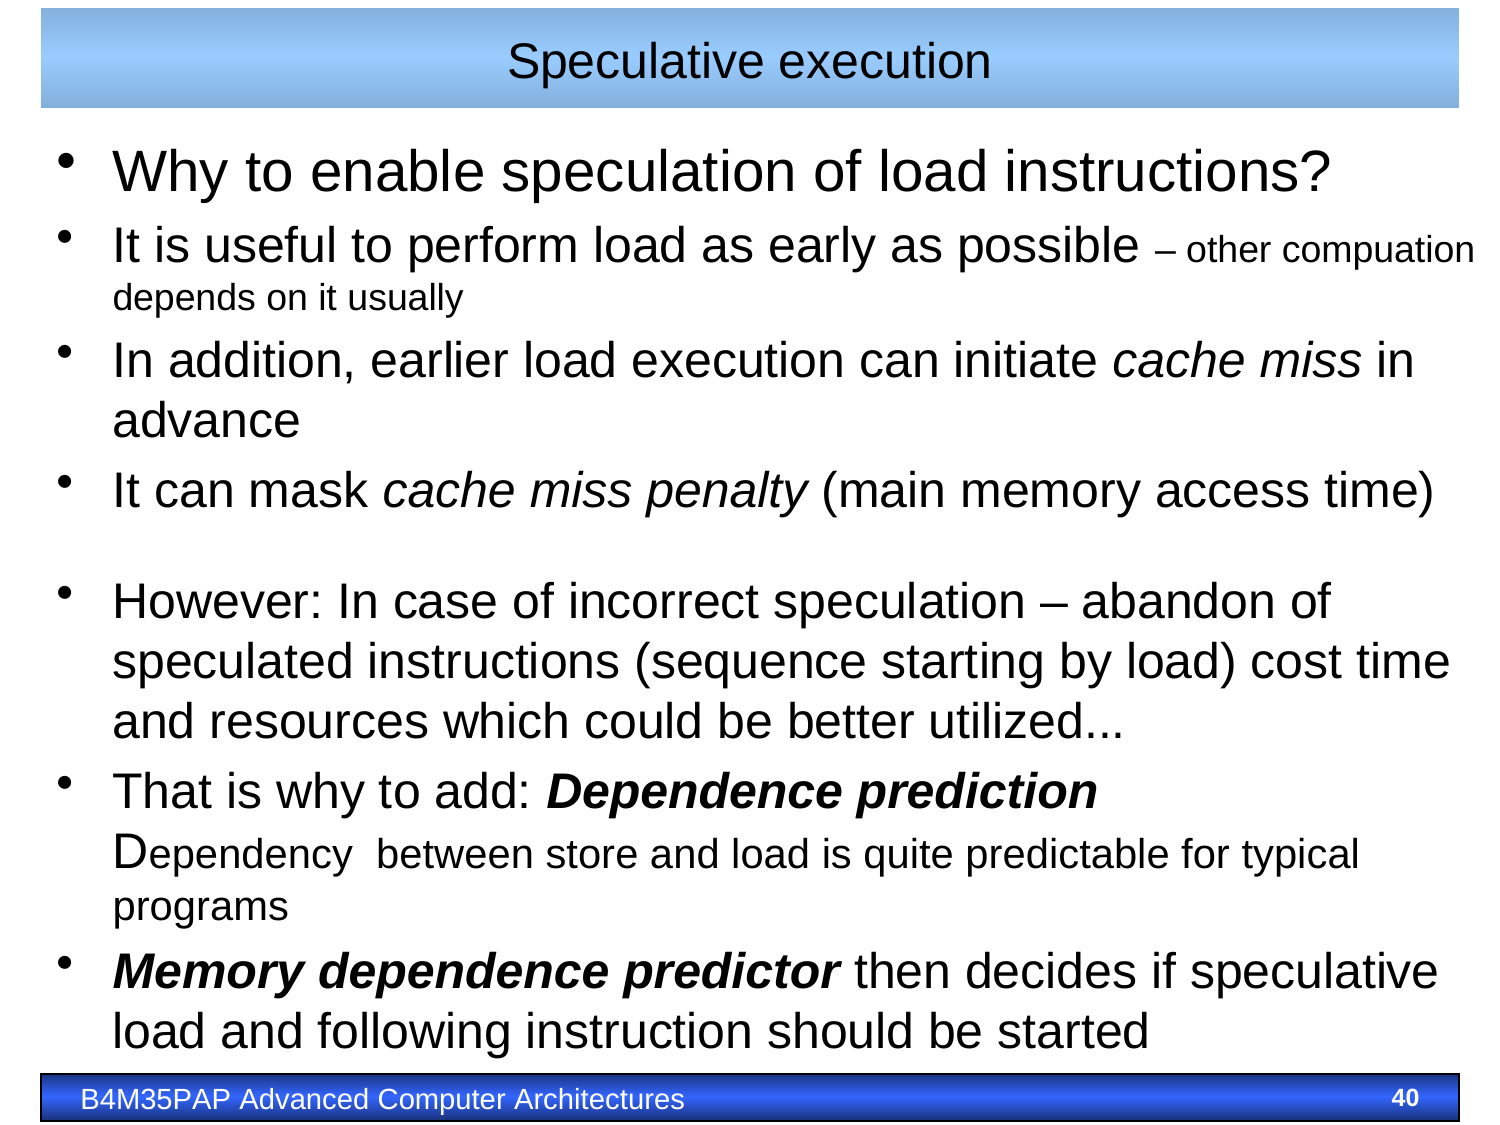

Speculative execution
# Why to enable speculation of load instructions?
It is useful to perform load as early as possible – other compuation depends on it usually
In addition, earlier load execution can initiate cache miss in advance
It can mask cache miss penalty (main memory access time)
However: In case of incorrect speculation – abandon of speculated instructions (sequence starting by load) cost time and resources which could be better utilized...
That is why to add: Dependence prediction
Dependency between store and load is quite predictable for typical programs
Memory dependence predictor then decides if speculative load and following instruction should be started